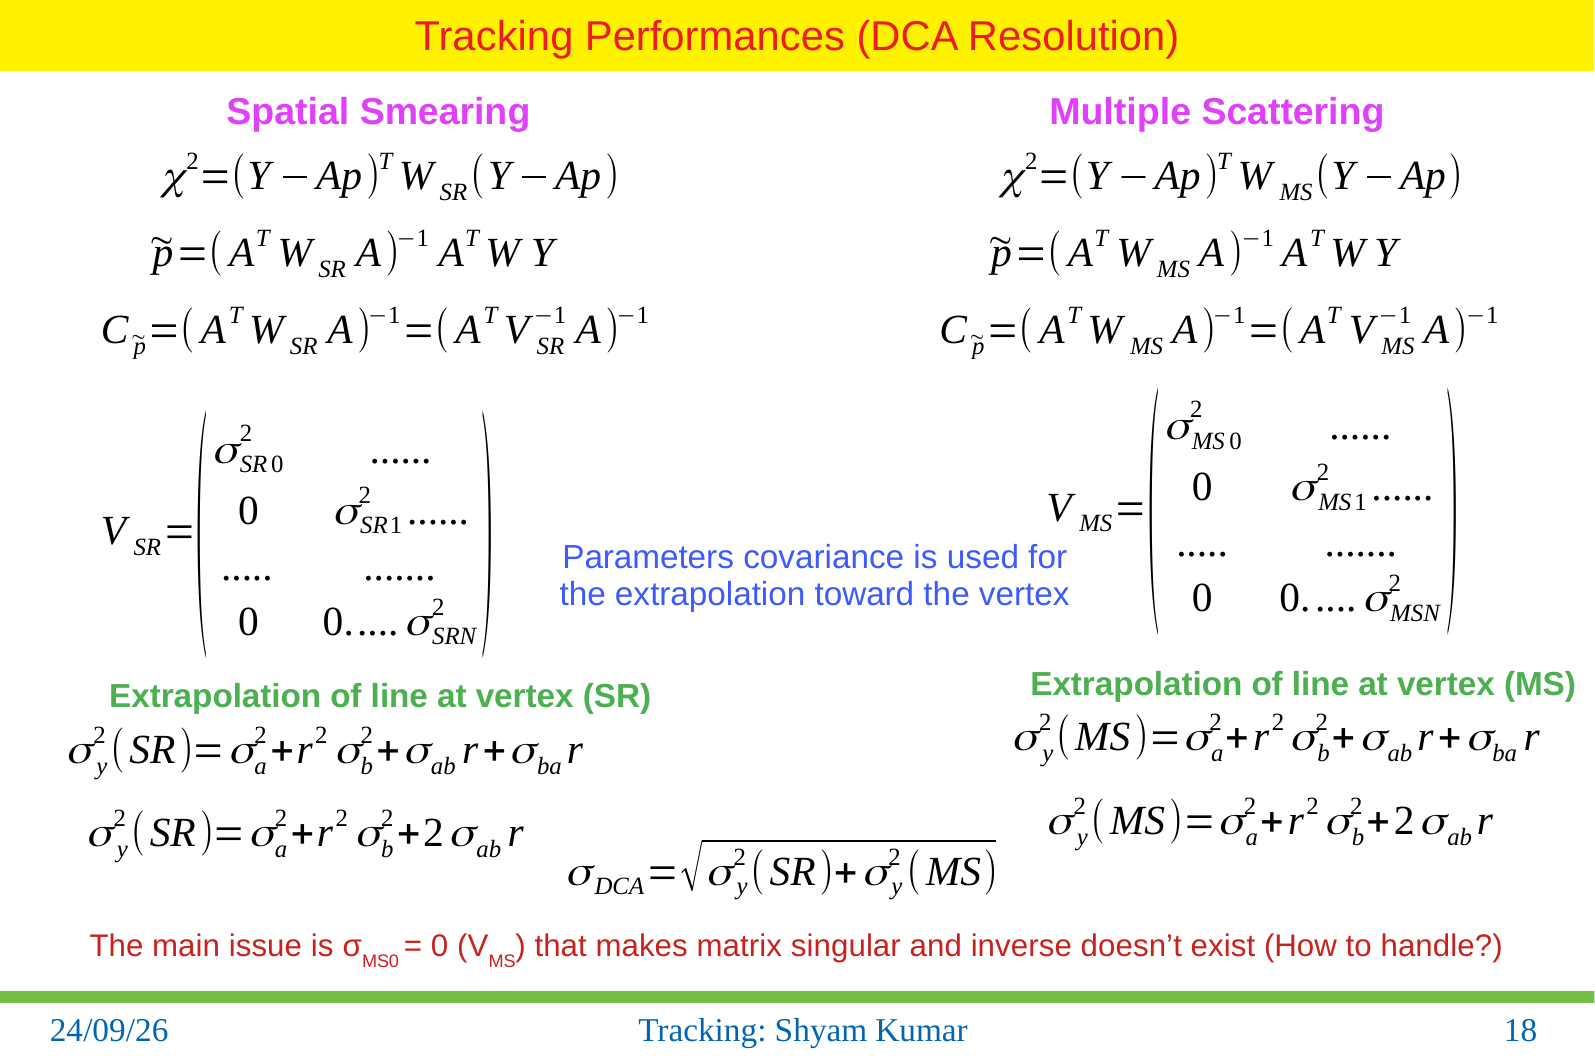

# Tracking Performances (DCA Resolution)
Spatial Smearing
Multiple Scattering
Parameters covariance is used for the extrapolation toward the vertex
Extrapolation of line at vertex (MS)
Extrapolation of line at vertex (SR)
The main issue is σMS0 = 0 (VMS) that makes matrix singular and inverse doesn’t exist (How to handle?)
Tracking: Shyam Kumar
18